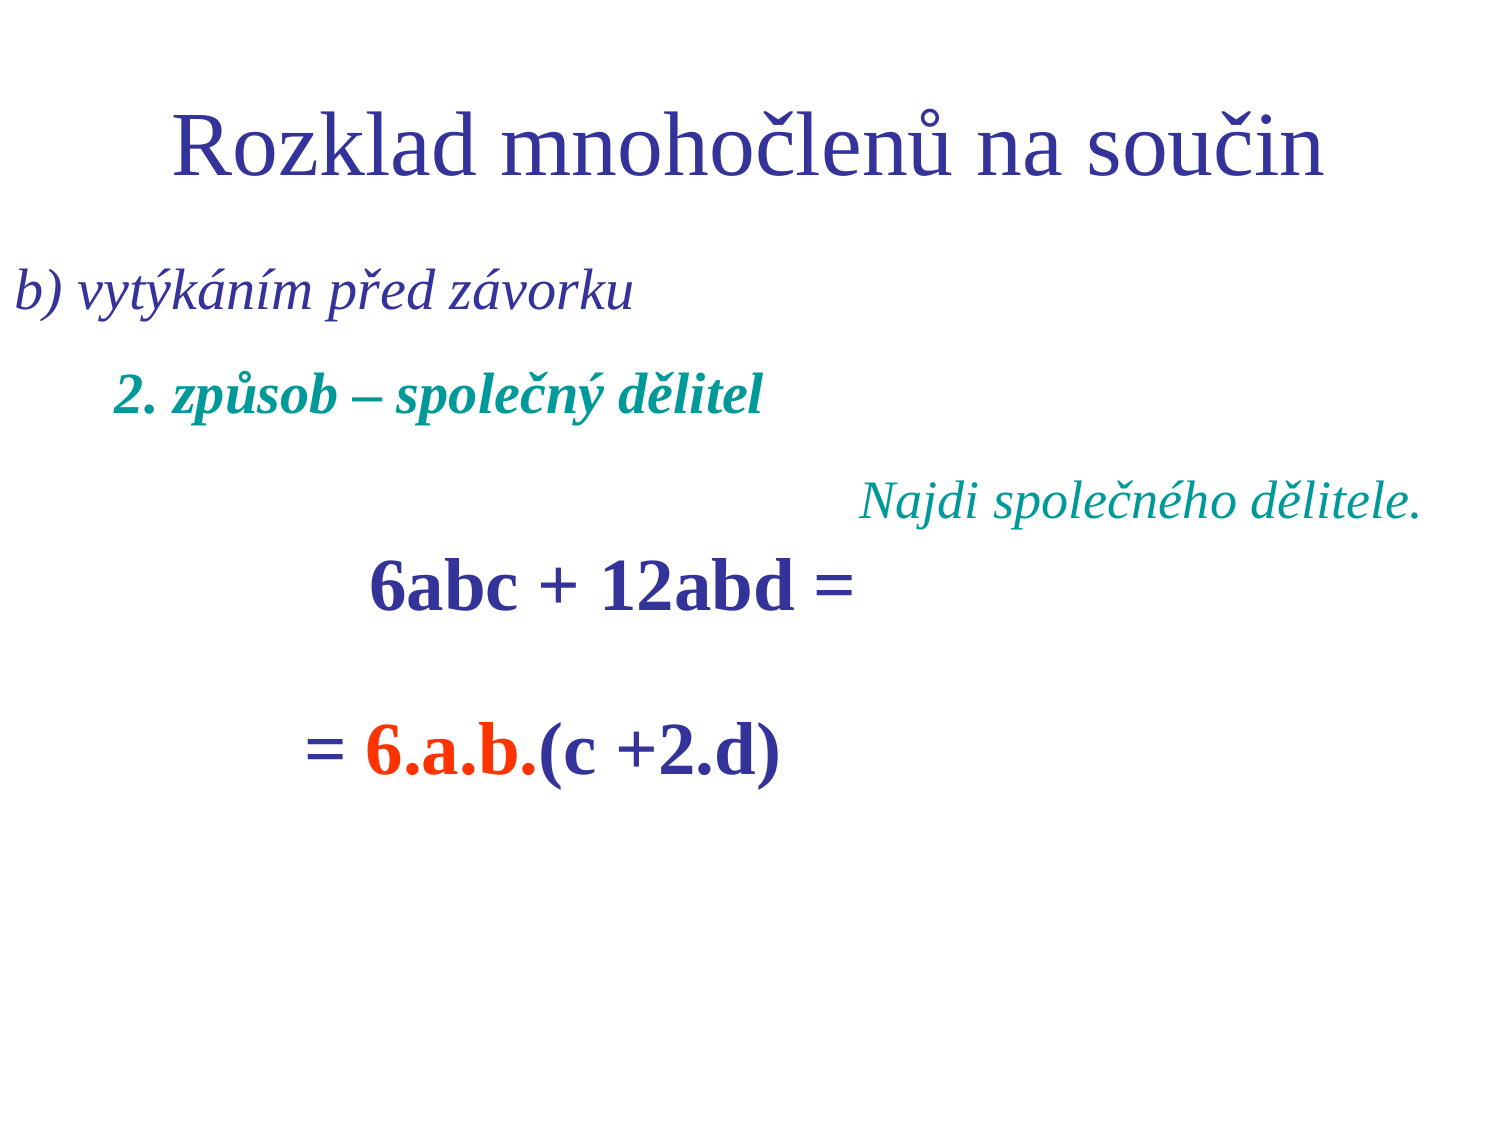

Rozklad mnohočlenů na součin
b) vytýkáním před závorku
2. způsob – společný dělitel
Najdi společného dělitele.
6abc + 12abd =
= 6.a.b.(c +2.d)